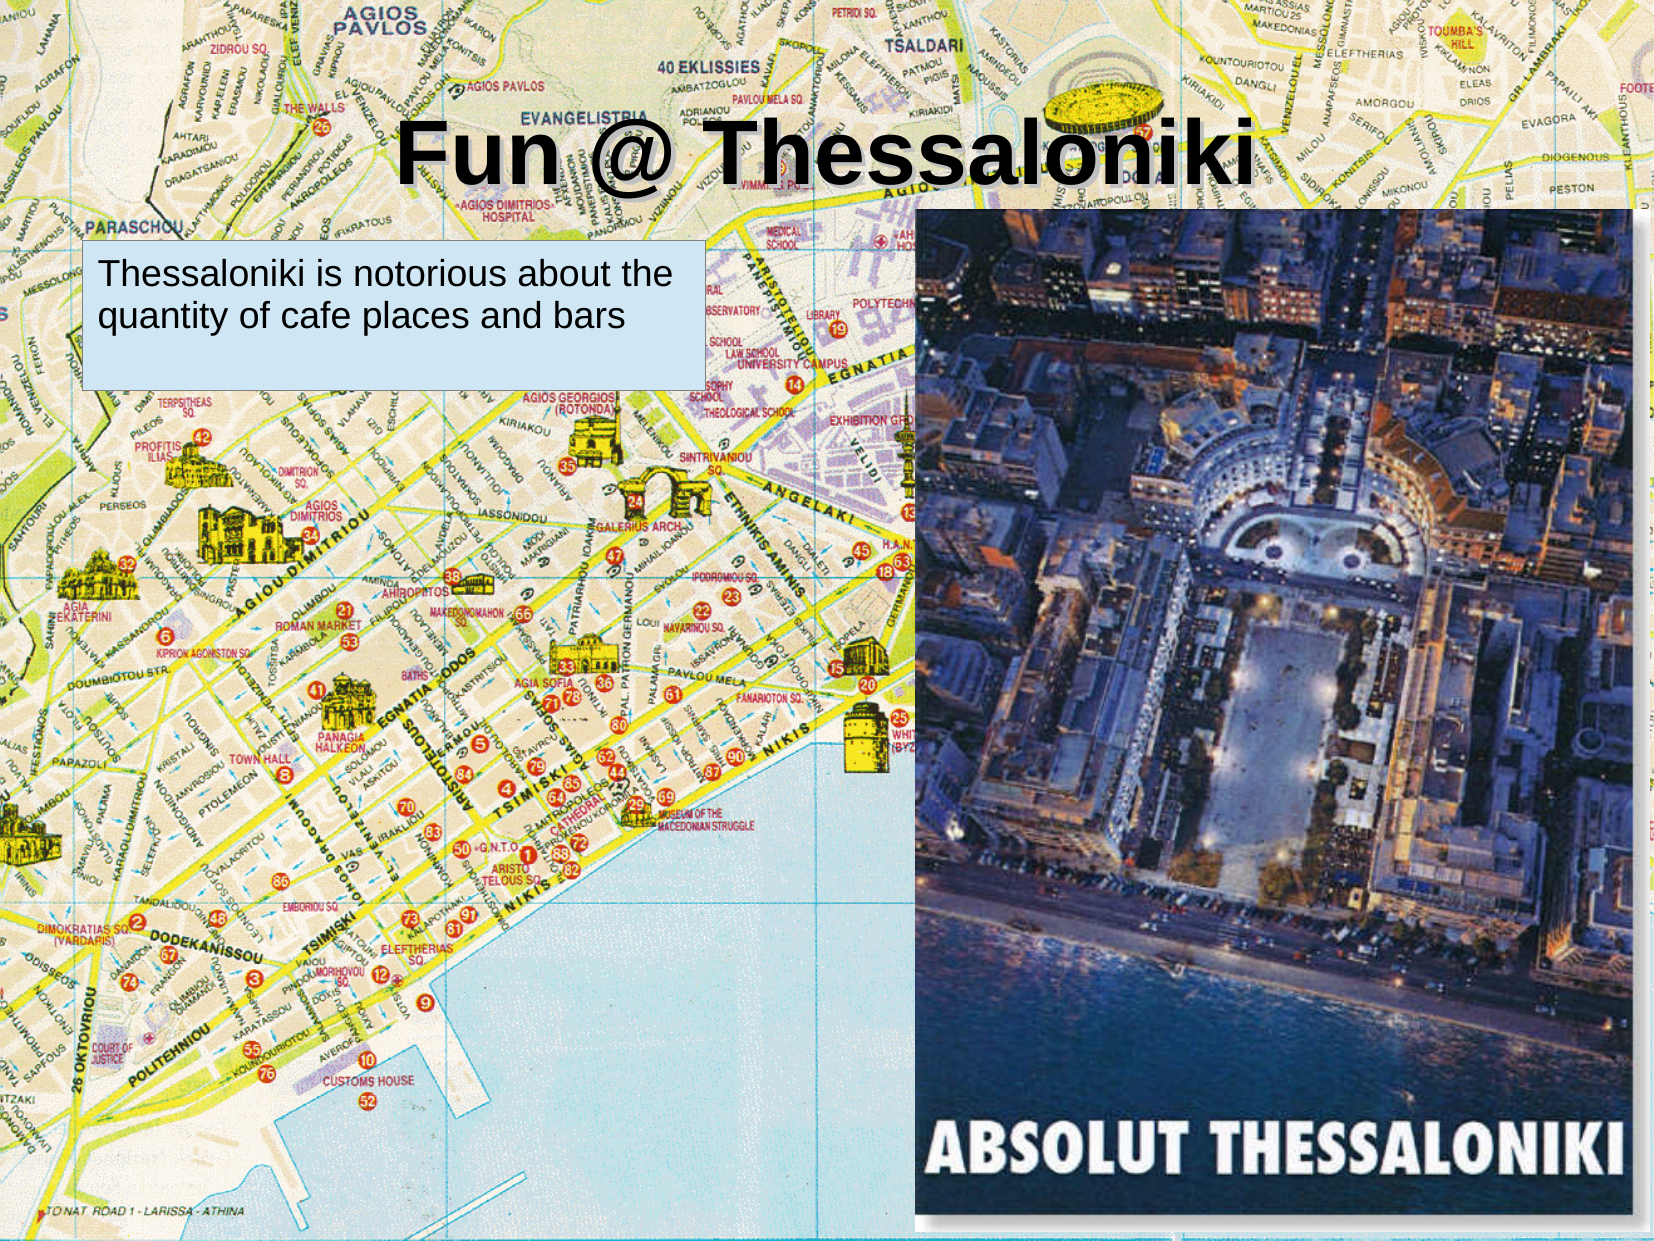

# Fun @ Thessaloniki
Thessaloniki is notorious about the
quantity of cafe places and bars